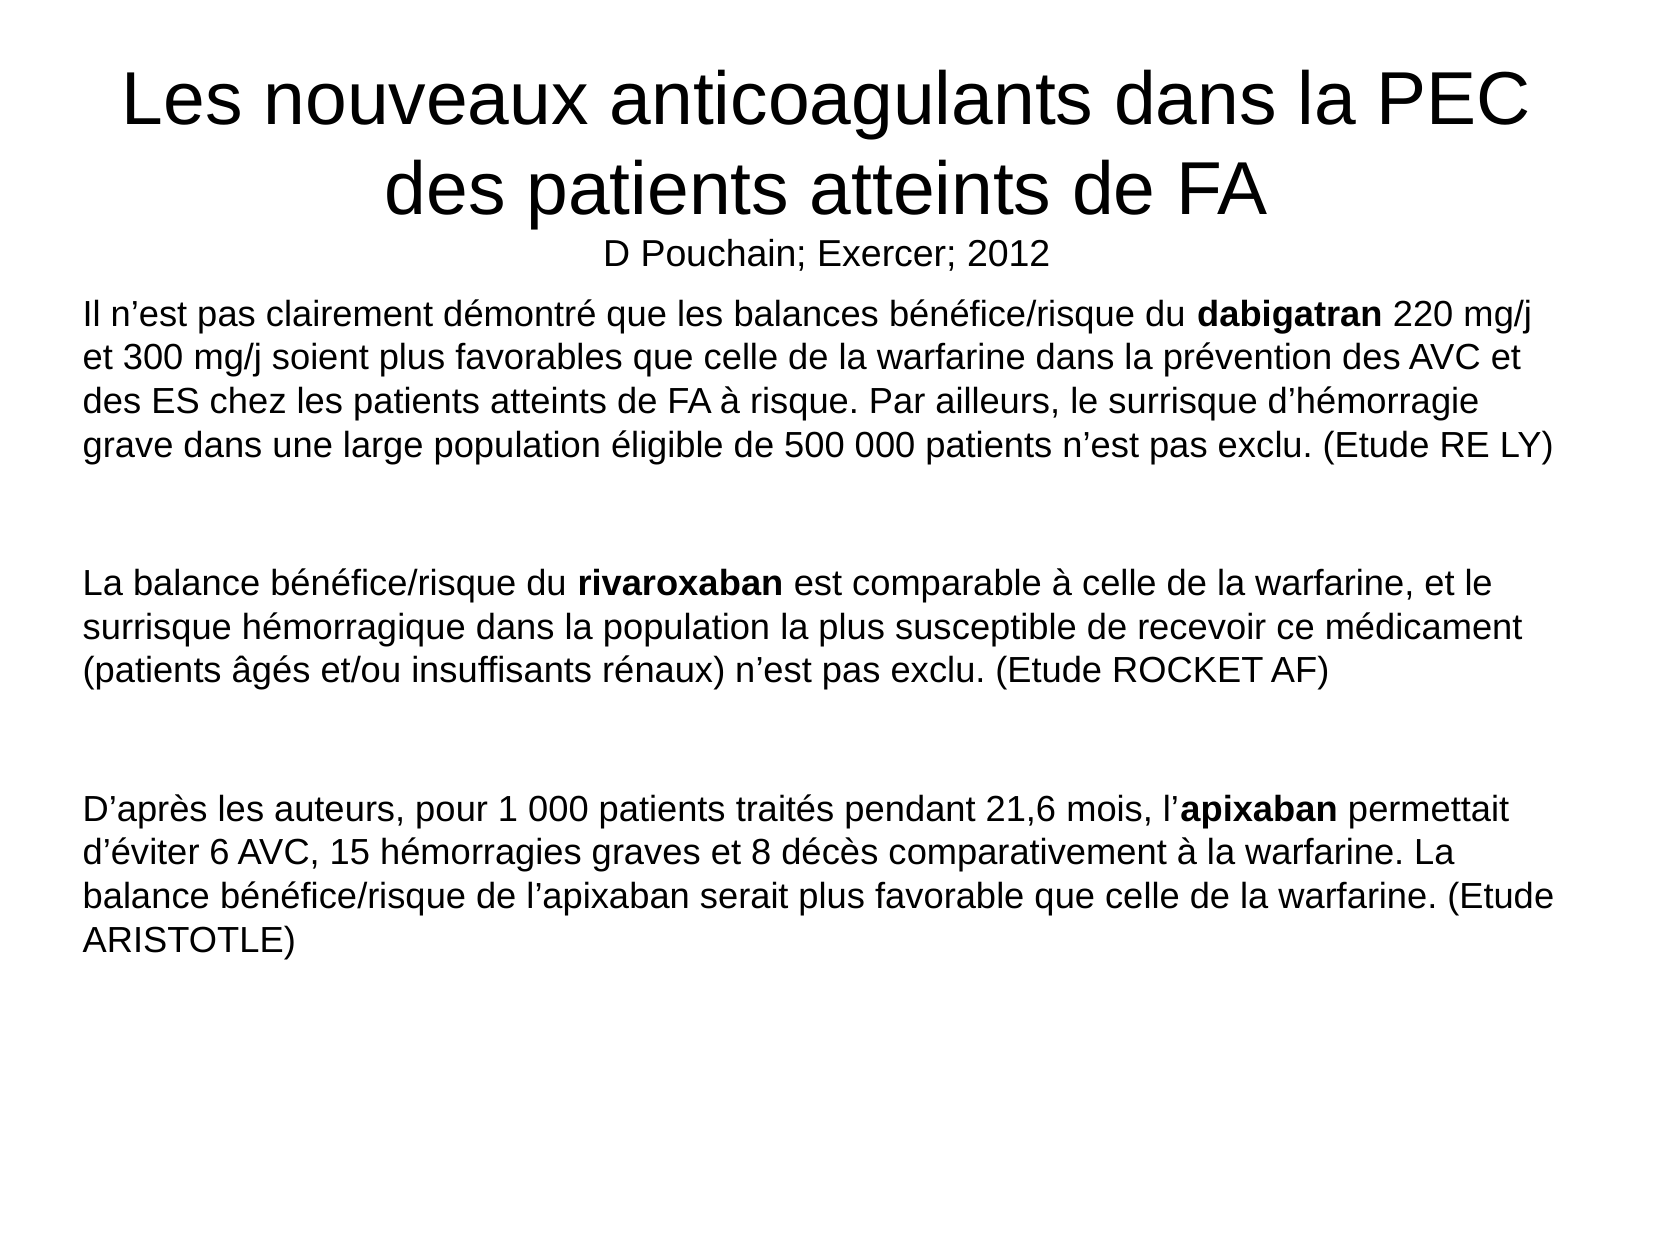

# Les nouveaux anticoagulants dans la PEC des patients atteints de FA D Pouchain; Exercer; 2012
Il n’est pas clairement démontré que les balances bénéfice/risque du dabigatran 220 mg/j et 300 mg/j soient plus favorables que celle de la warfarine dans la prévention des AVC et des ES chez les patients atteints de FA à risque. Par ailleurs, le surrisque d’hémorragie grave dans une large population éligible de 500 000 patients n’est pas exclu. (Etude RE LY)
La balance bénéfice/risque du rivaroxaban est comparable à celle de la warfarine, et le surrisque hémorragique dans la population la plus susceptible de recevoir ce médicament (patients âgés et/ou insuffisants rénaux) n’est pas exclu. (Etude ROCKET AF)
D’après les auteurs, pour 1 000 patients traités pendant 21,6 mois, l’apixaban permettait d’éviter 6 AVC, 15 hémorragies graves et 8 décès comparativement à la warfarine. La balance bénéfice/risque de l’apixaban serait plus favorable que celle de la warfarine. (Etude ARISTOTLE)